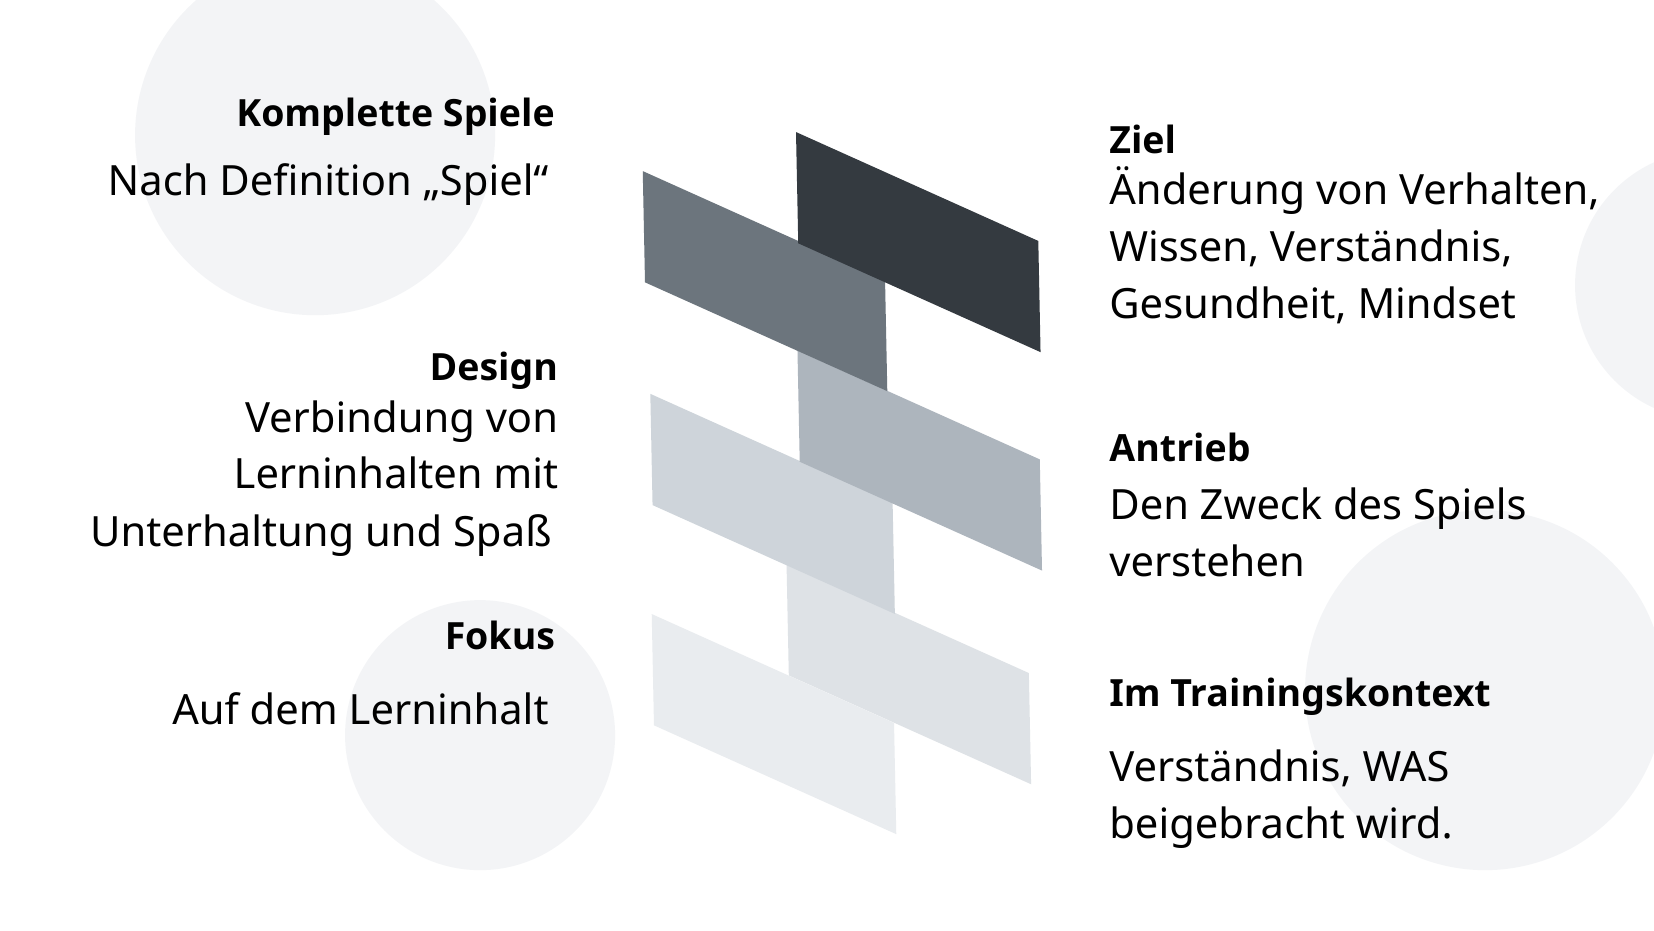

Komplette Spiele
Ziel
Nach Definition „Spiel“
Änderung von Verhalten, Wissen, Verständnis, Gesundheit, Mindset
Design
Verbindung von Lerninhalten mit Unterhaltung und Spaß
Antrieb
Den Zweck des Spiels verstehen
Fokus
Im Trainingskontext
Auf dem Lerninhalt
Verständnis, WAS beigebracht wird.